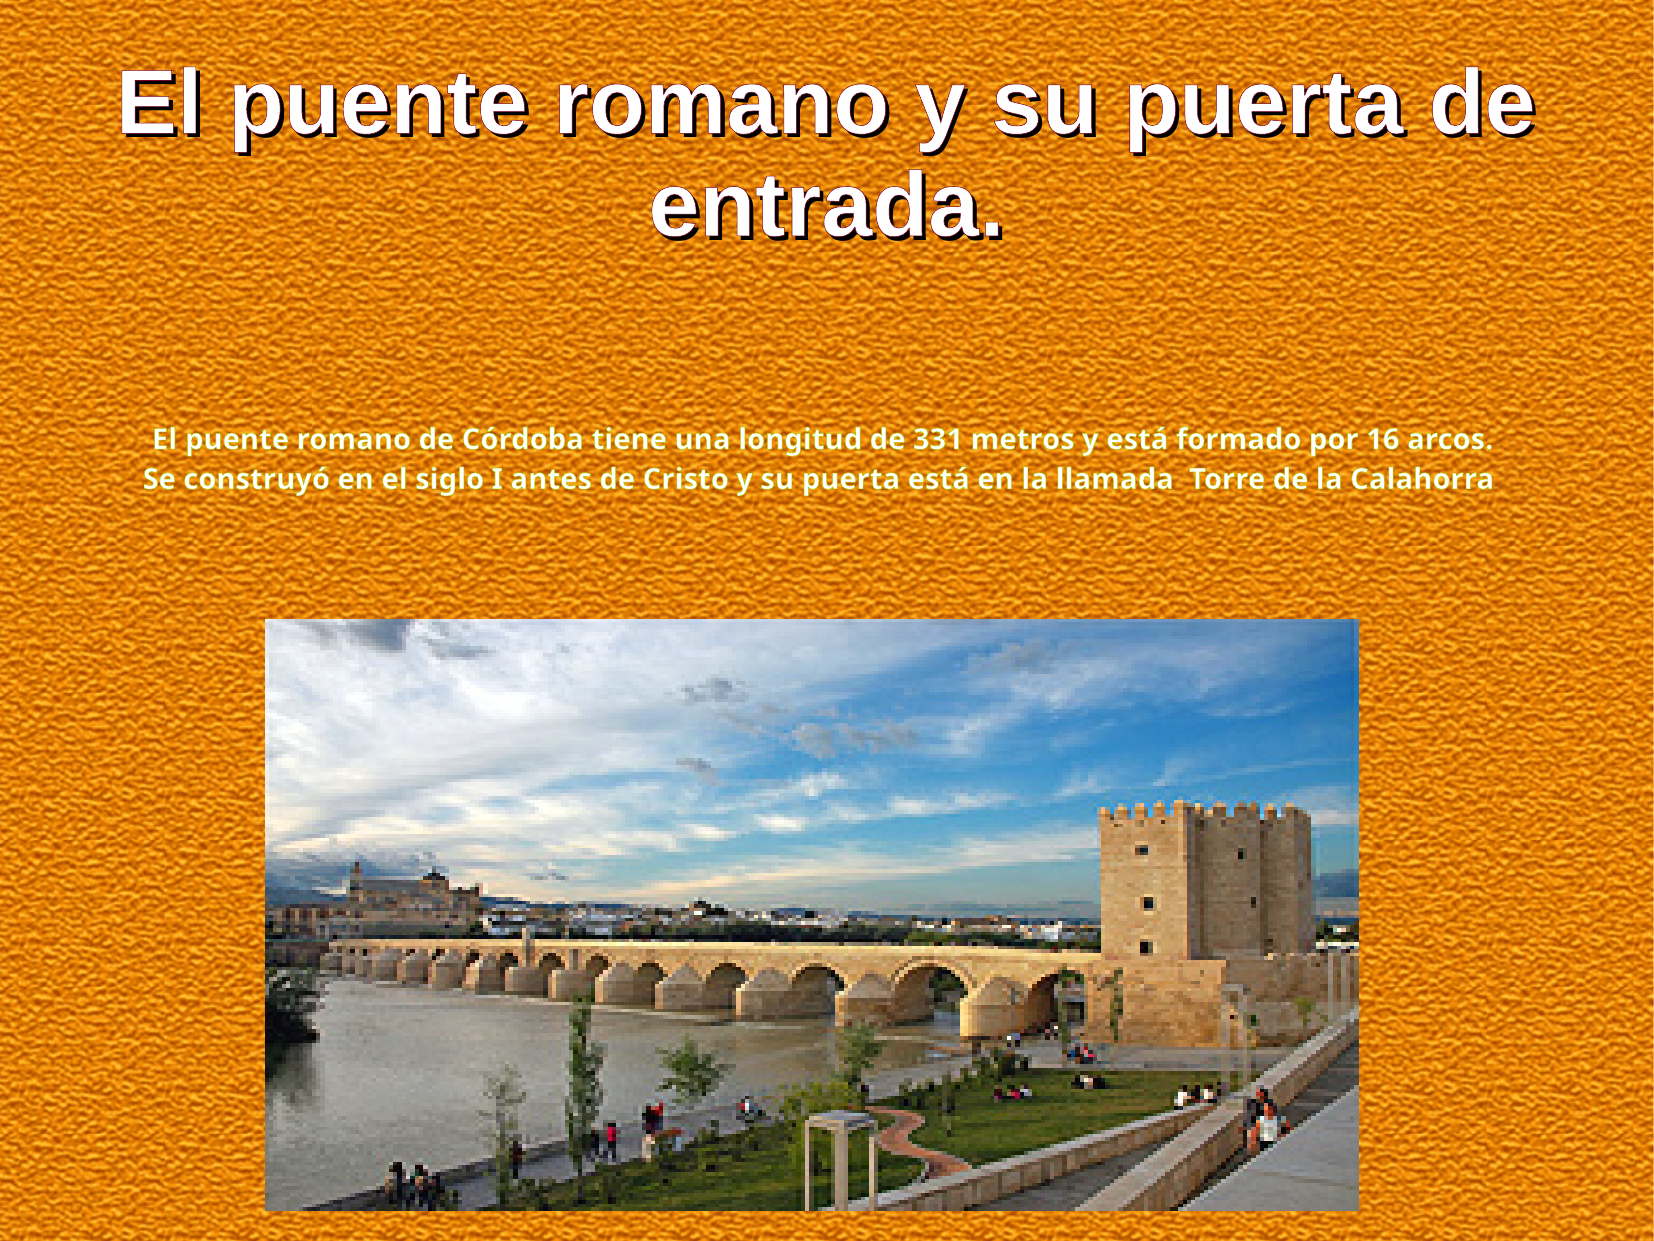

# El puente romano y su puerta de entrada.
El puente romano de Córdoba tiene una longitud de 331 metros y está formado por 16 arcos.
Se construyó en el siglo I antes de Cristo y su puerta está en la llamada Torre de la Calahorra